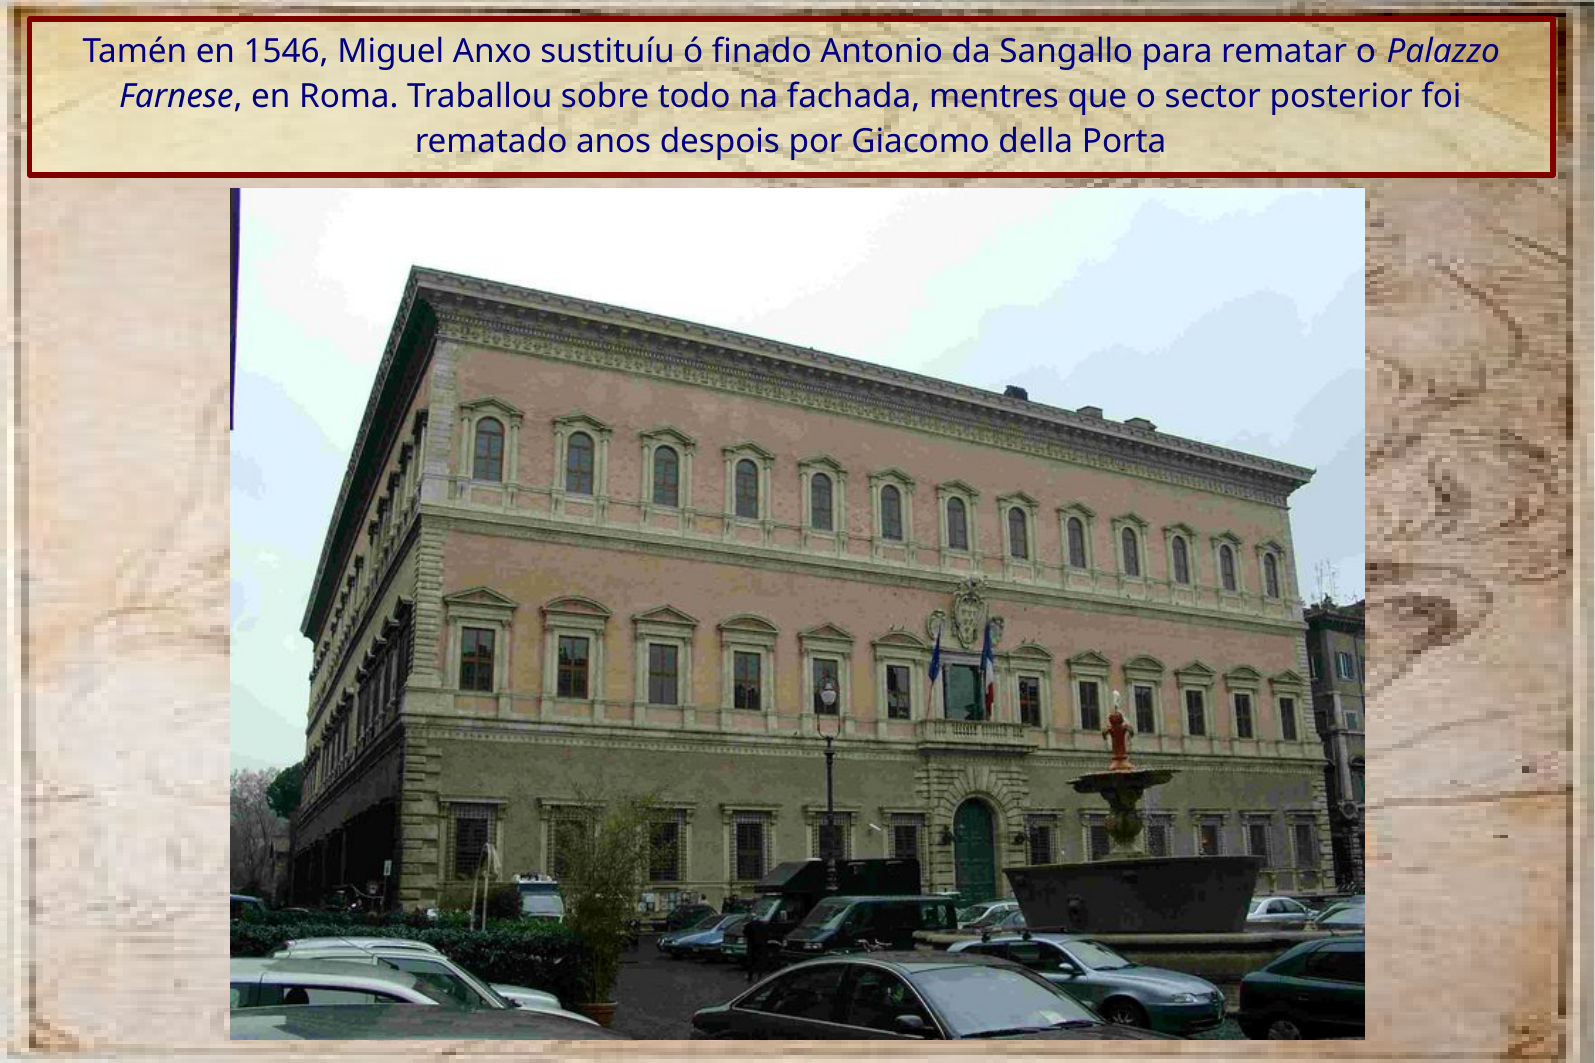

Tamén en 1546, Miguel Anxo sustituíu ó finado Antonio da Sangallo para rematar o Palazzo Farnese, en Roma. Traballou sobre todo na fachada, mentres que o sector posterior foi rematado anos despois por Giacomo della Porta